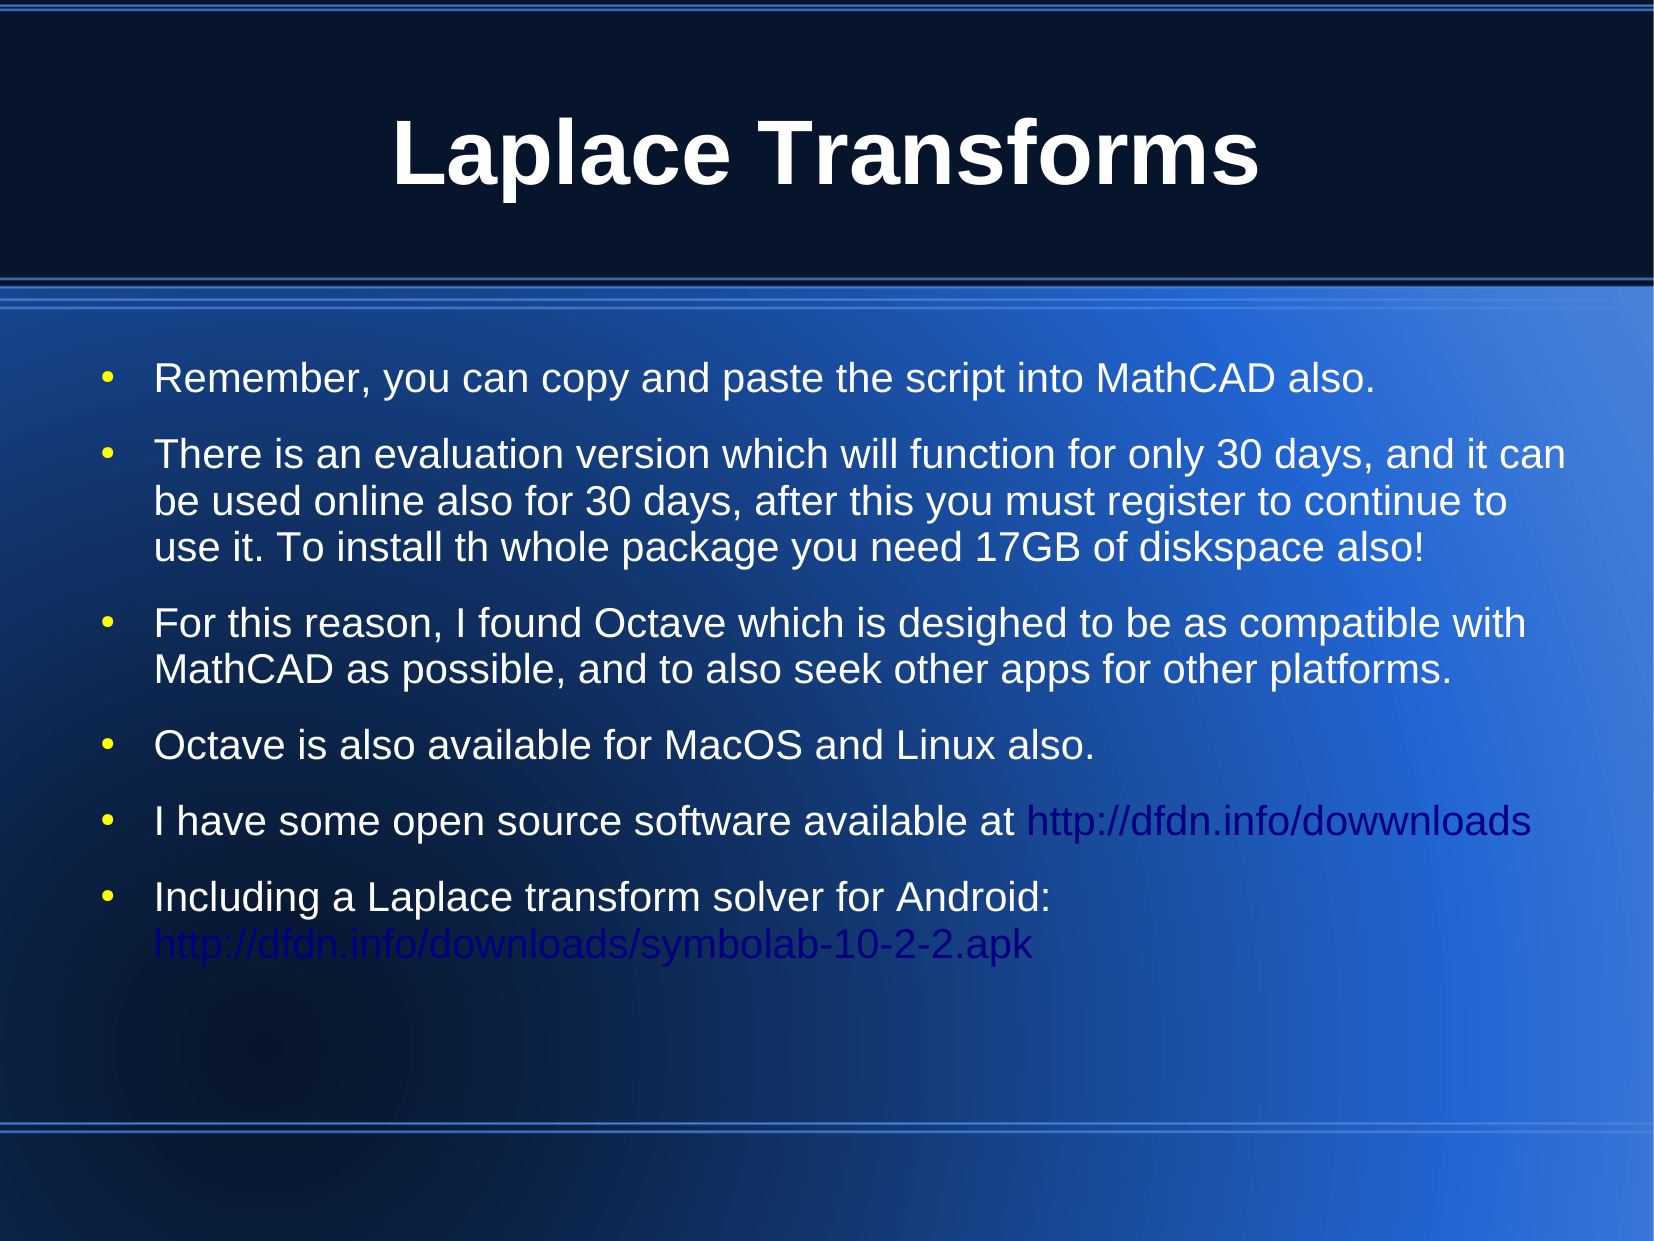

# Laplace Transforms
Remember, you can copy and paste the script into MathCAD also.
There is an evaluation version which will function for only 30 days, and it can be used online also for 30 days, after this you must register to continue to use it. To install th whole package you need 17GB of diskspace also!
For this reason, I found Octave which is desighed to be as compatible with MathCAD as possible, and to also seek other apps for other platforms.
Octave is also available for MacOS and Linux also.
I have some open source software available at http://dfdn.info/dowwnloads
Including a Laplace transform solver for Android: http://dfdn.info/downloads/symbolab-10-2-2.apk